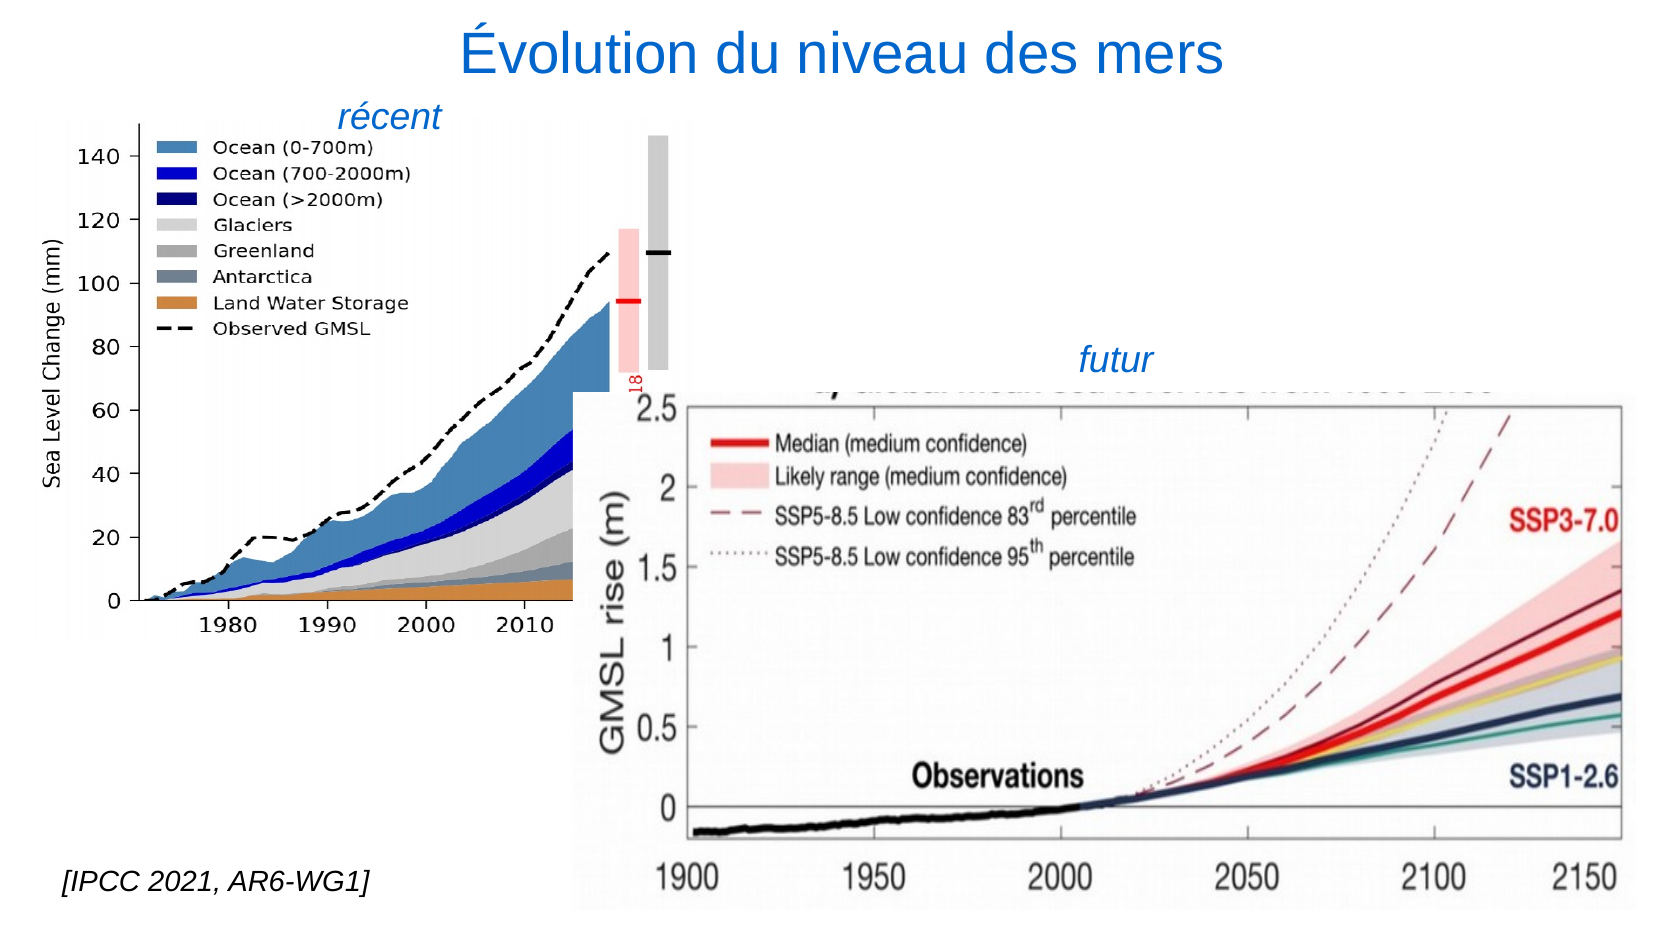

Évolution du niveau des mers
récent
futur
[IPCC 2021, AR6-WG1]
[IPCC 2021, AR6-WG1, Ch9]